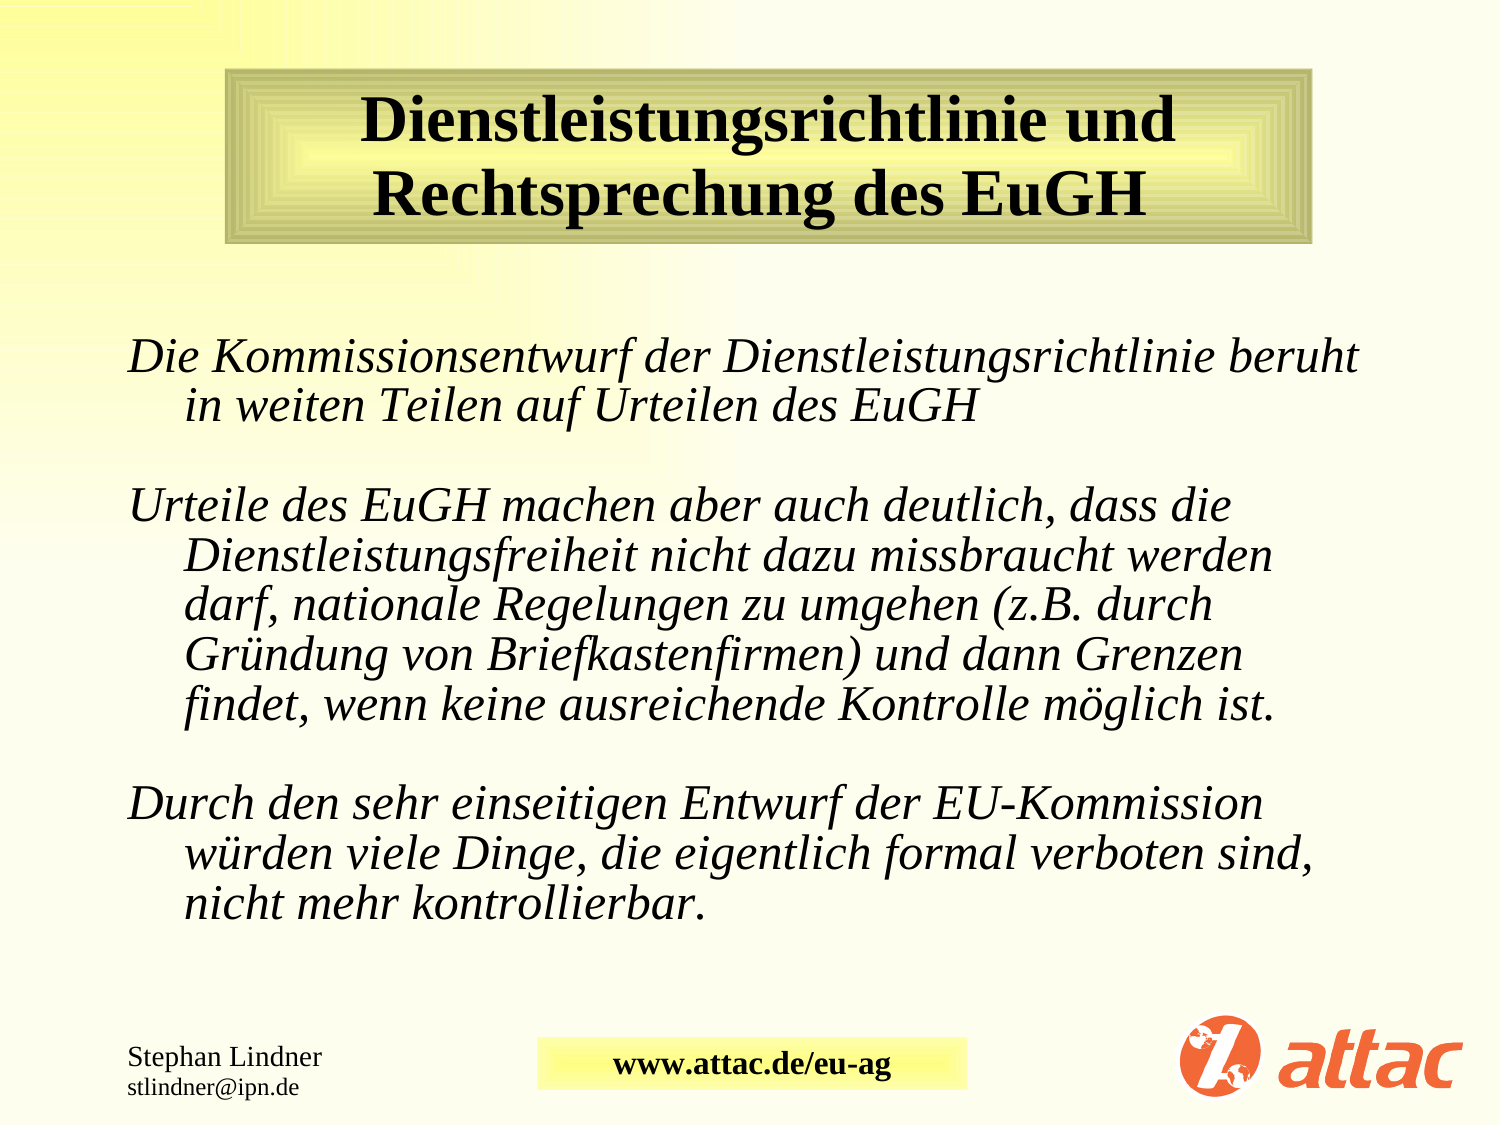

# Dienstleistungsrichtlinie und Rechtsprechung des EuGH
Die Kommissionsentwurf der Dienstleistungsrichtlinie beruht in weiten Teilen auf Urteilen des EuGH
Urteile des EuGH machen aber auch deutlich, dass die Dienstleistungsfreiheit nicht dazu missbraucht werden darf, nationale Regelungen zu umgehen (z.B. durch Gründung von Briefkastenfirmen) und dann Grenzen findet, wenn keine ausreichende Kontrolle möglich ist.
Durch den sehr einseitigen Entwurf der EU-Kommission würden viele Dinge, die eigentlich formal verboten sind, nicht mehr kontrollierbar.
Stephan Lindner
stlindner@ipn.de
www.attac.de/eu-ag